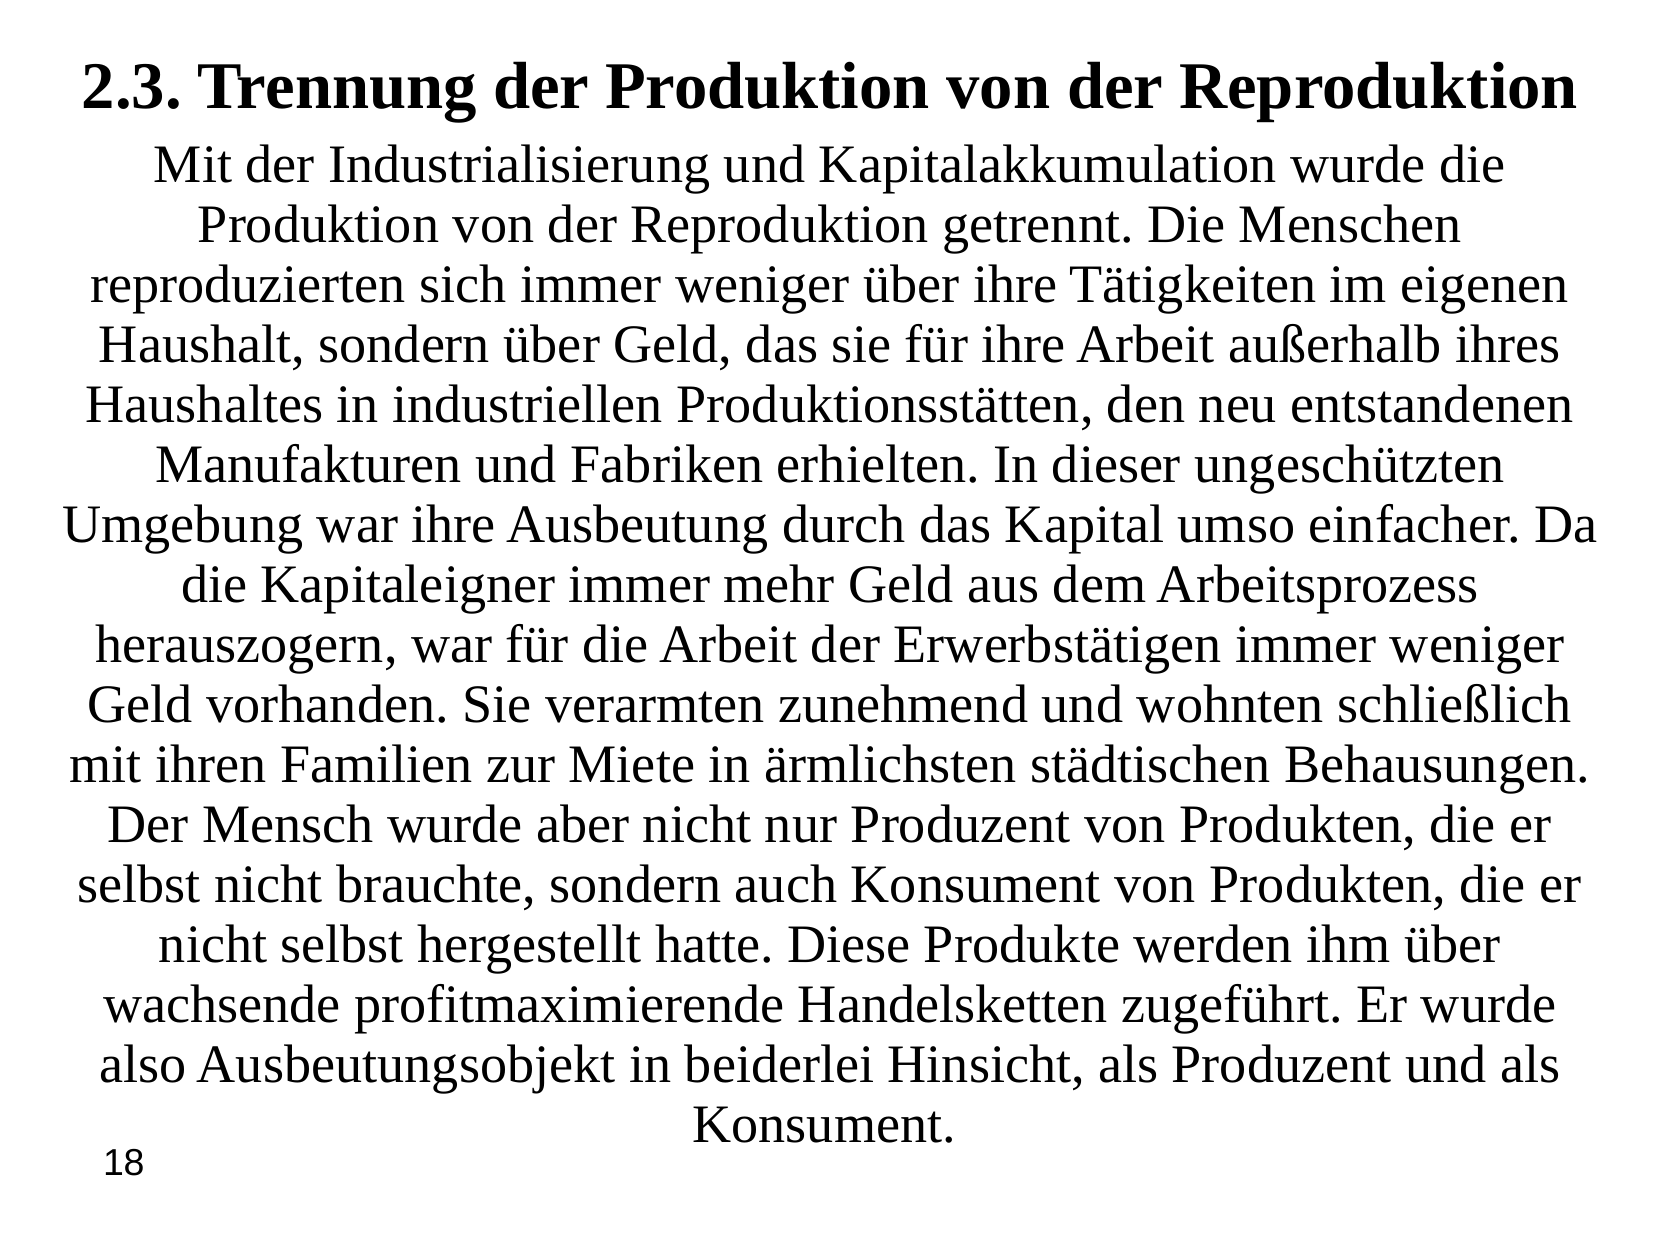

2.3. Trennung der Produktion von der Reproduktion
Mit der Industrialisierung und Kapitalakkumulation wurde die Produktion von der Reproduktion getrennt. Die Menschen reproduzierten sich immer weniger über ihre Tätigkeiten im eigenen Haushalt, sondern über Geld, das sie für ihre Arbeit außerhalb ihres Haushaltes in industriellen Produktionsstätten, den neu entstandenen Manufakturen und Fabriken erhielten. In dieser ungeschützten Umgebung war ihre Ausbeutung durch das Kapital umso einfacher. Da die Kapitaleigner immer mehr Geld aus dem Arbeitsprozess herauszogern, war für die Arbeit der Erwerbstätigen immer weniger Geld vorhanden. Sie verarmten zunehmend und wohnten schließlich mit ihren Familien zur Miete in ärmlichsten städtischen Behausungen.
Der Mensch wurde aber nicht nur Produzent von Produkten, die er selbst nicht brauchte, sondern auch Konsument von Produkten, die er nicht selbst hergestellt hatte. Diese Produkte werden ihm über wachsende profitmaximierende Handelsketten zugeführt. Er wurde also Ausbeutungsobjekt in beiderlei Hinsicht, als Produzent und als Konsument.